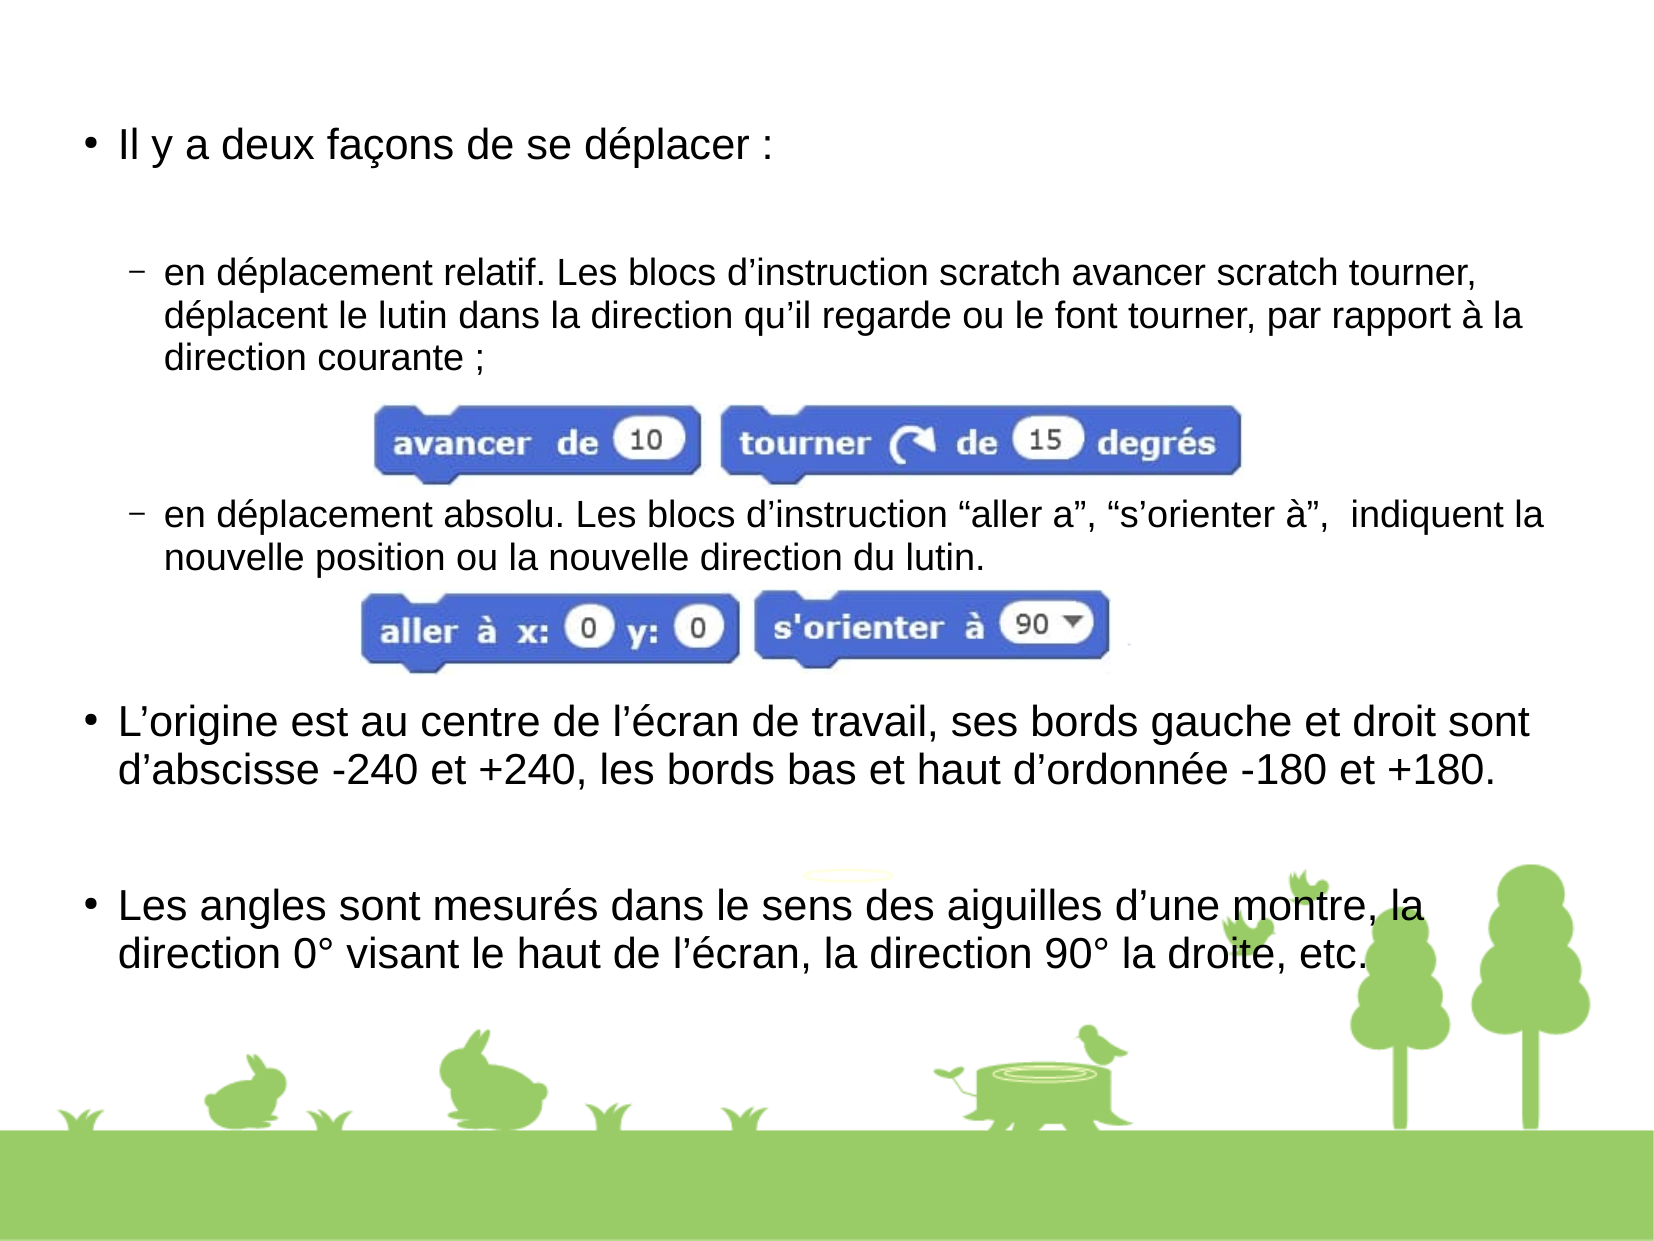

# Il y a deux façons de se déplacer :
en déplacement relatif. Les blocs d’instruction scratch avancer scratch tourner, déplacent le lutin dans la direction qu’il regarde ou le font tourner, par rapport à la direction courante ;
en déplacement absolu. Les blocs d’instruction “aller a”, “s’orienter à”, indiquent la nouvelle position ou la nouvelle direction du lutin.
L’origine est au centre de l’écran de travail, ses bords gauche et droit sont d’abscisse -240 et +240, les bords bas et haut d’ordonnée -180 et +180.
Les angles sont mesurés dans le sens des aiguilles d’une montre, la direction 0° visant le haut de l’écran, la direction 90° la droite, etc.